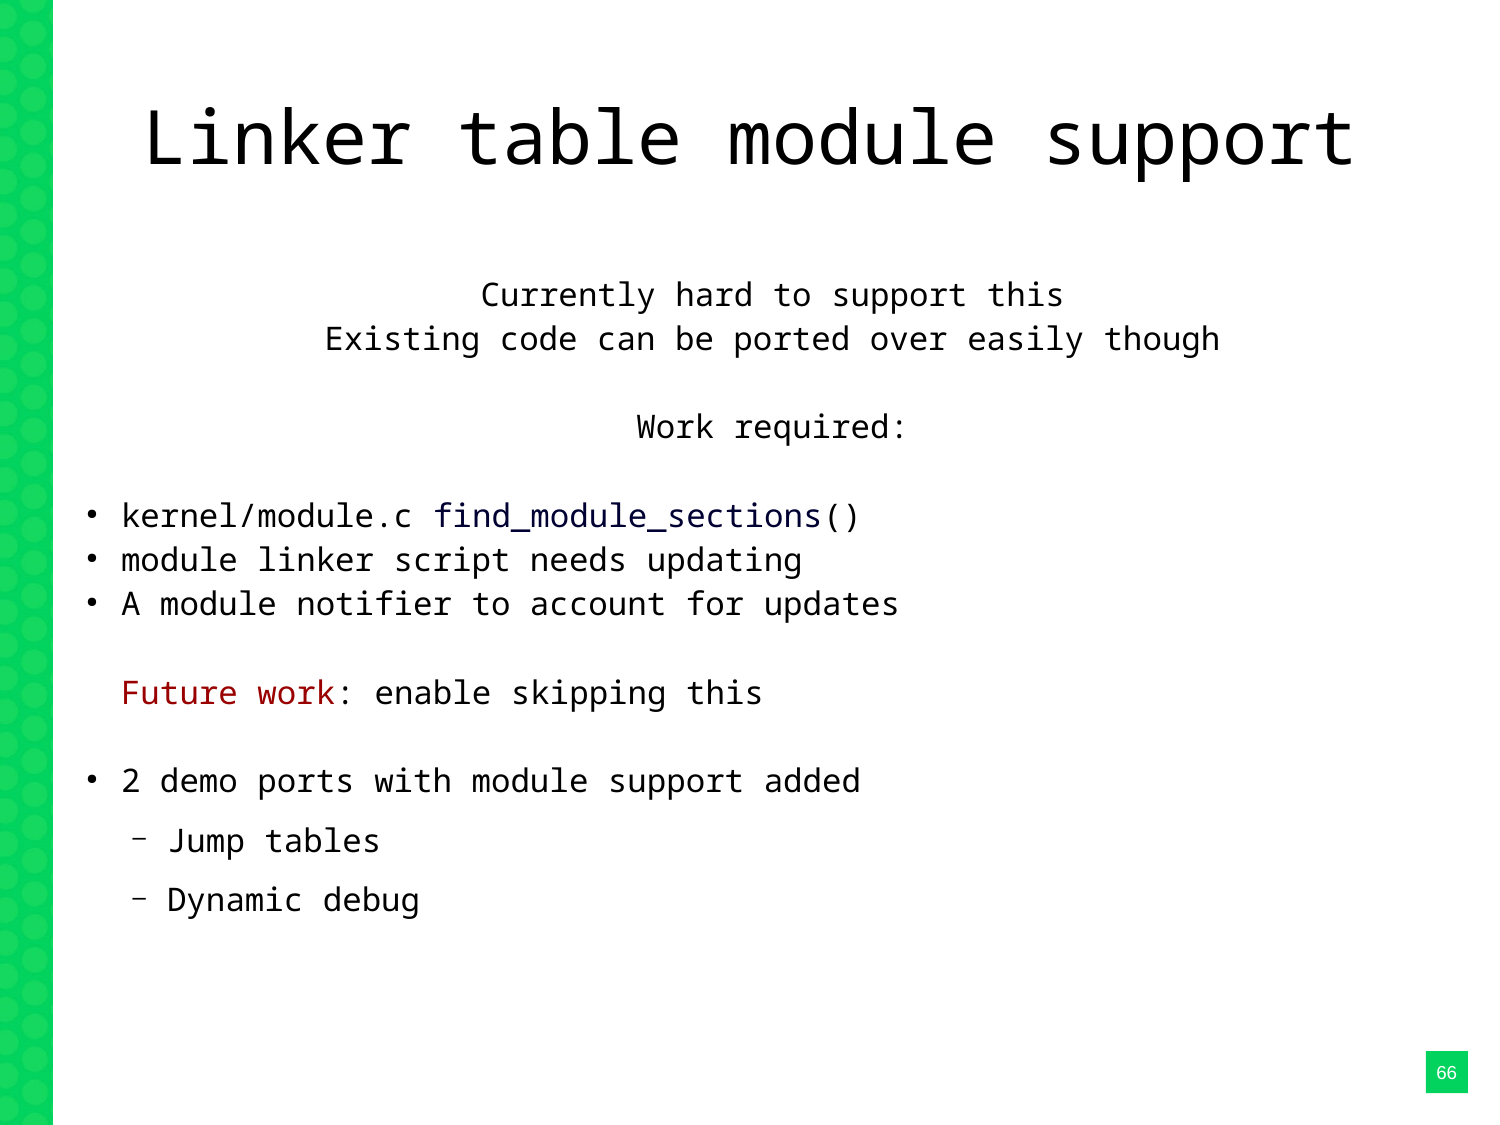

# Linker table module support
Currently hard to support this
Existing code can be ported over easily though
Work required:
kernel/module.c find_module_sections()
module linker script needs updating
A module notifier to account for updates
Future work: enable skipping this
2 demo ports with module support added
Jump tables
Dynamic debug